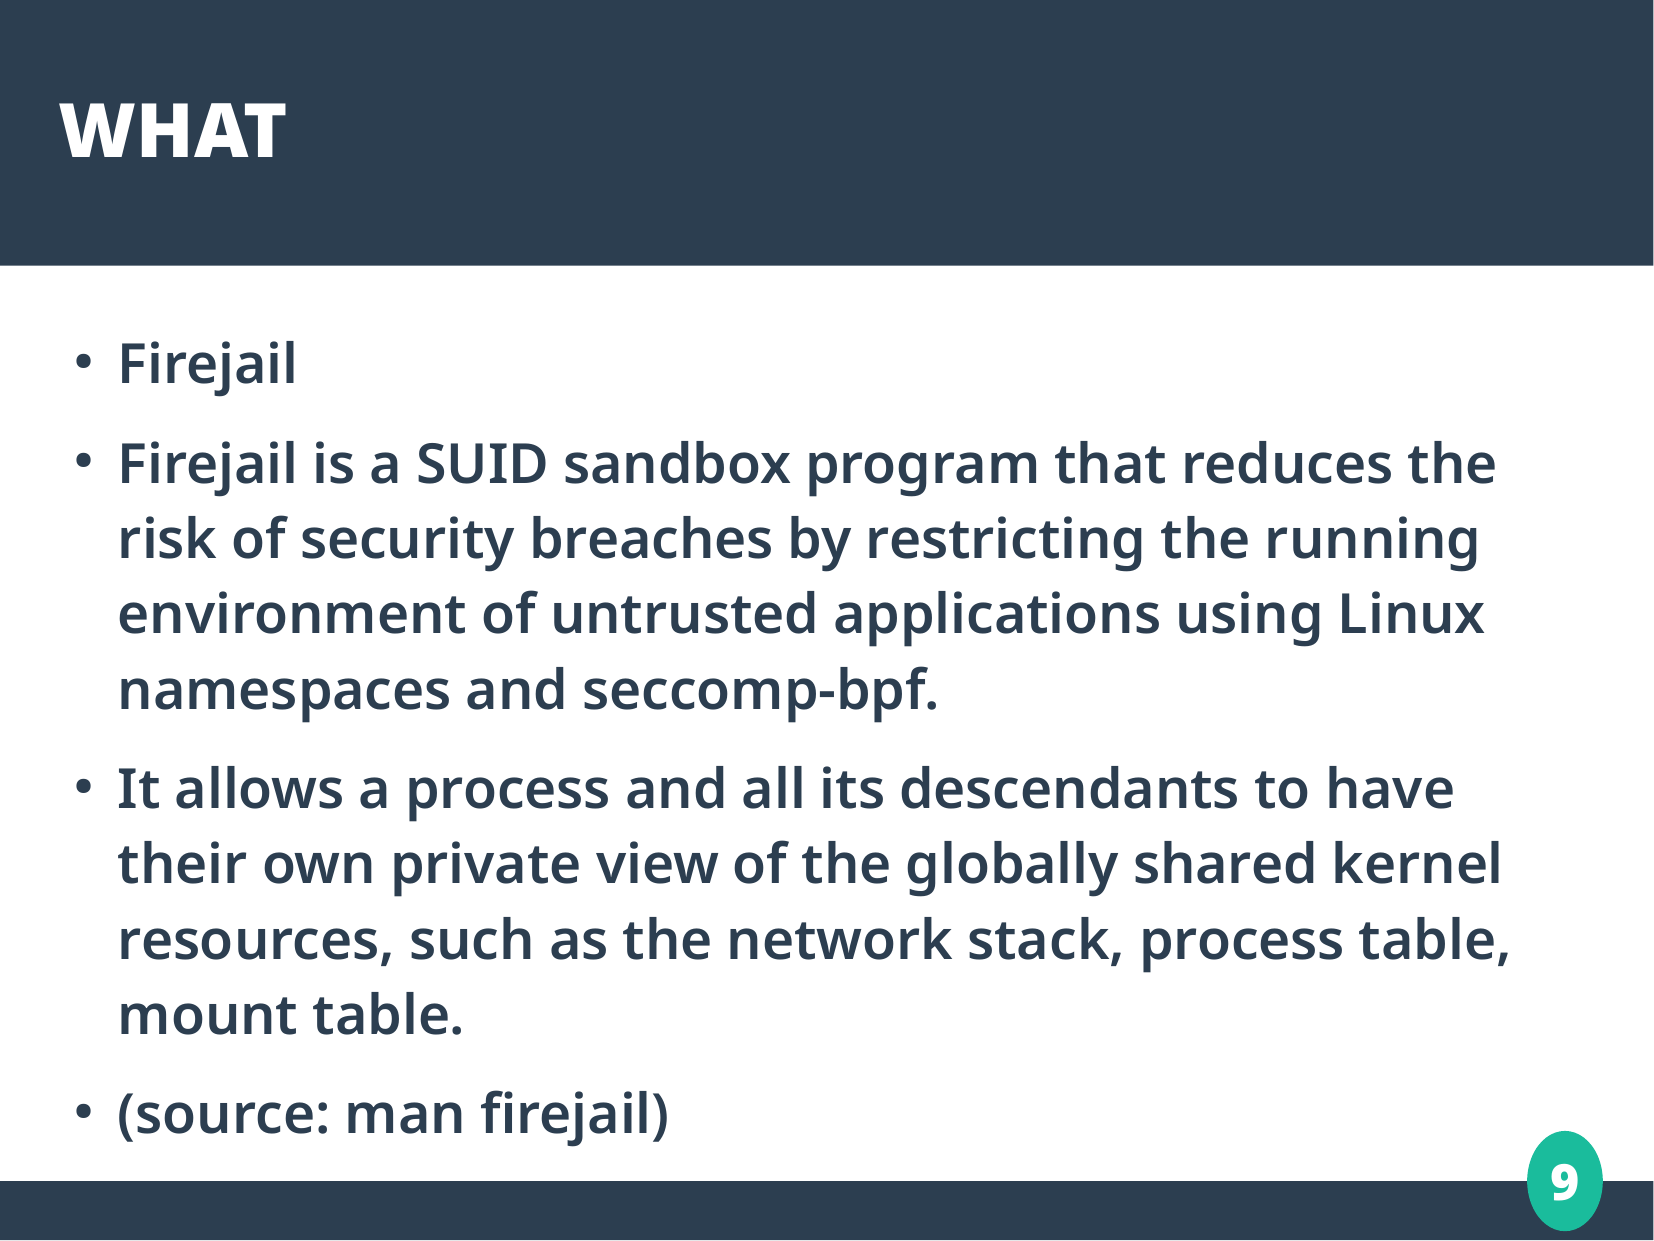

# WHAT
Firejail
Firejail is a SUID sandbox program that reduces the risk of security breaches by restricting the running environment of untrusted applications using Linux namespaces and seccomp-bpf.
It allows a process and all its descendants to have their own private view of the globally shared kernel resources, such as the network stack, process table, mount table.
(source: man firejail)